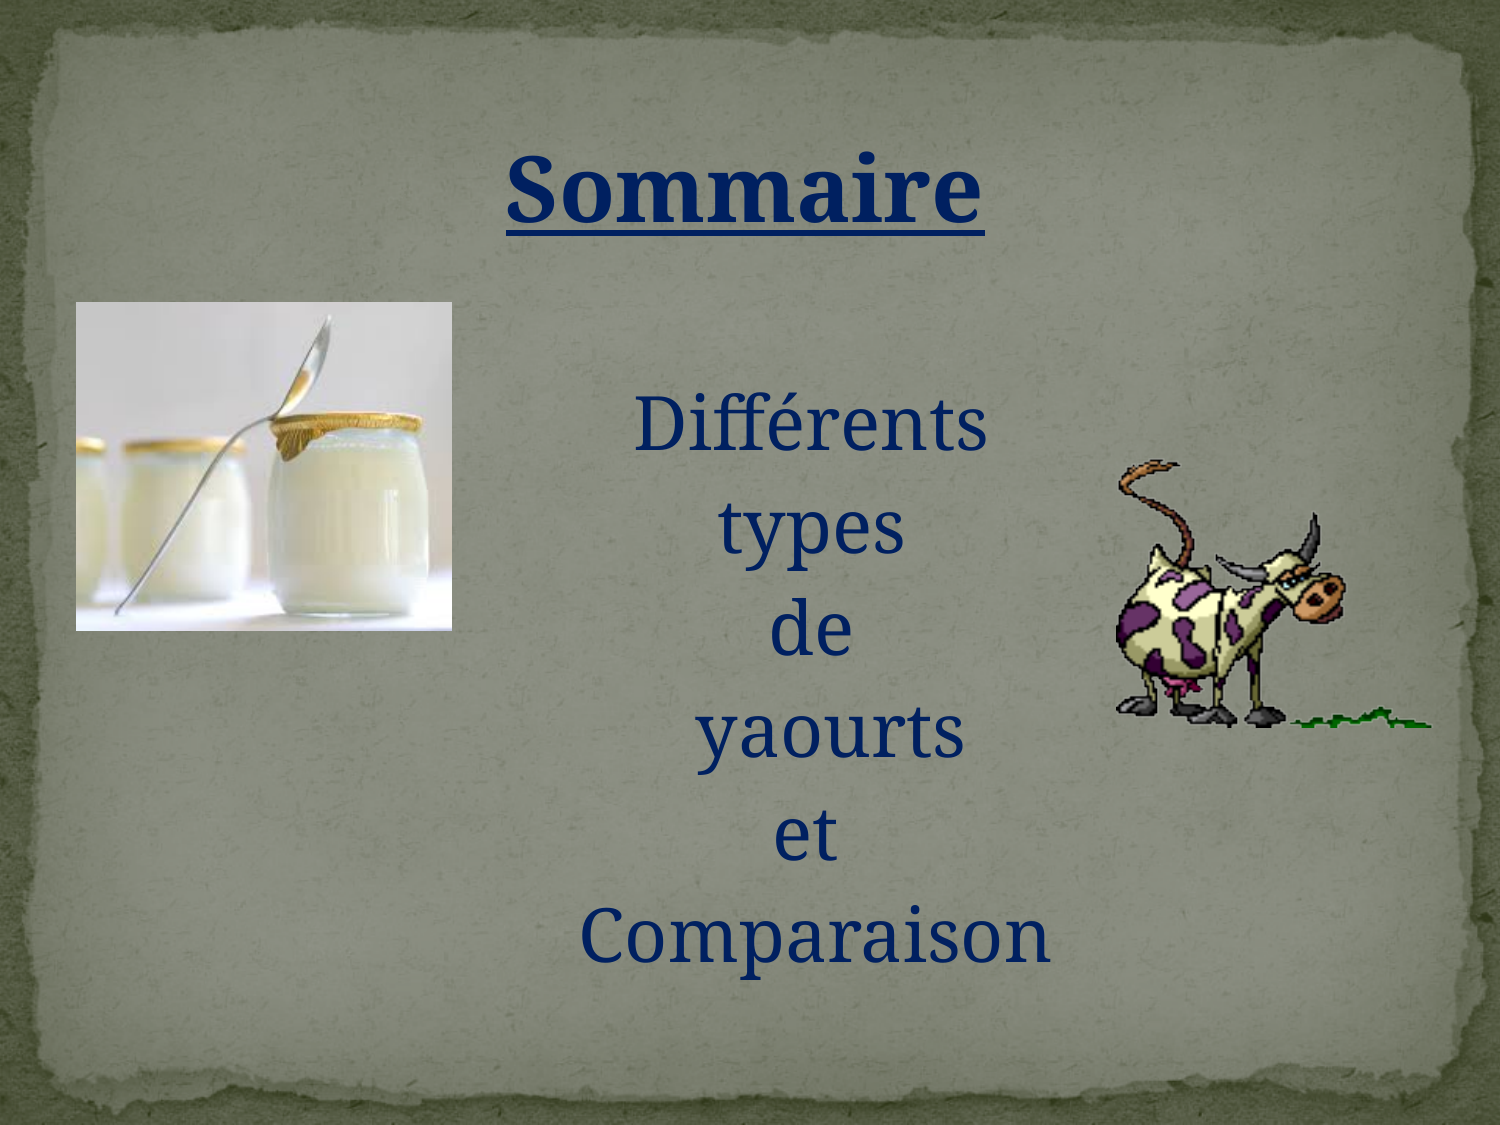

Sommaire
Différents
types
de
 yaourts
 et
 Comparaison